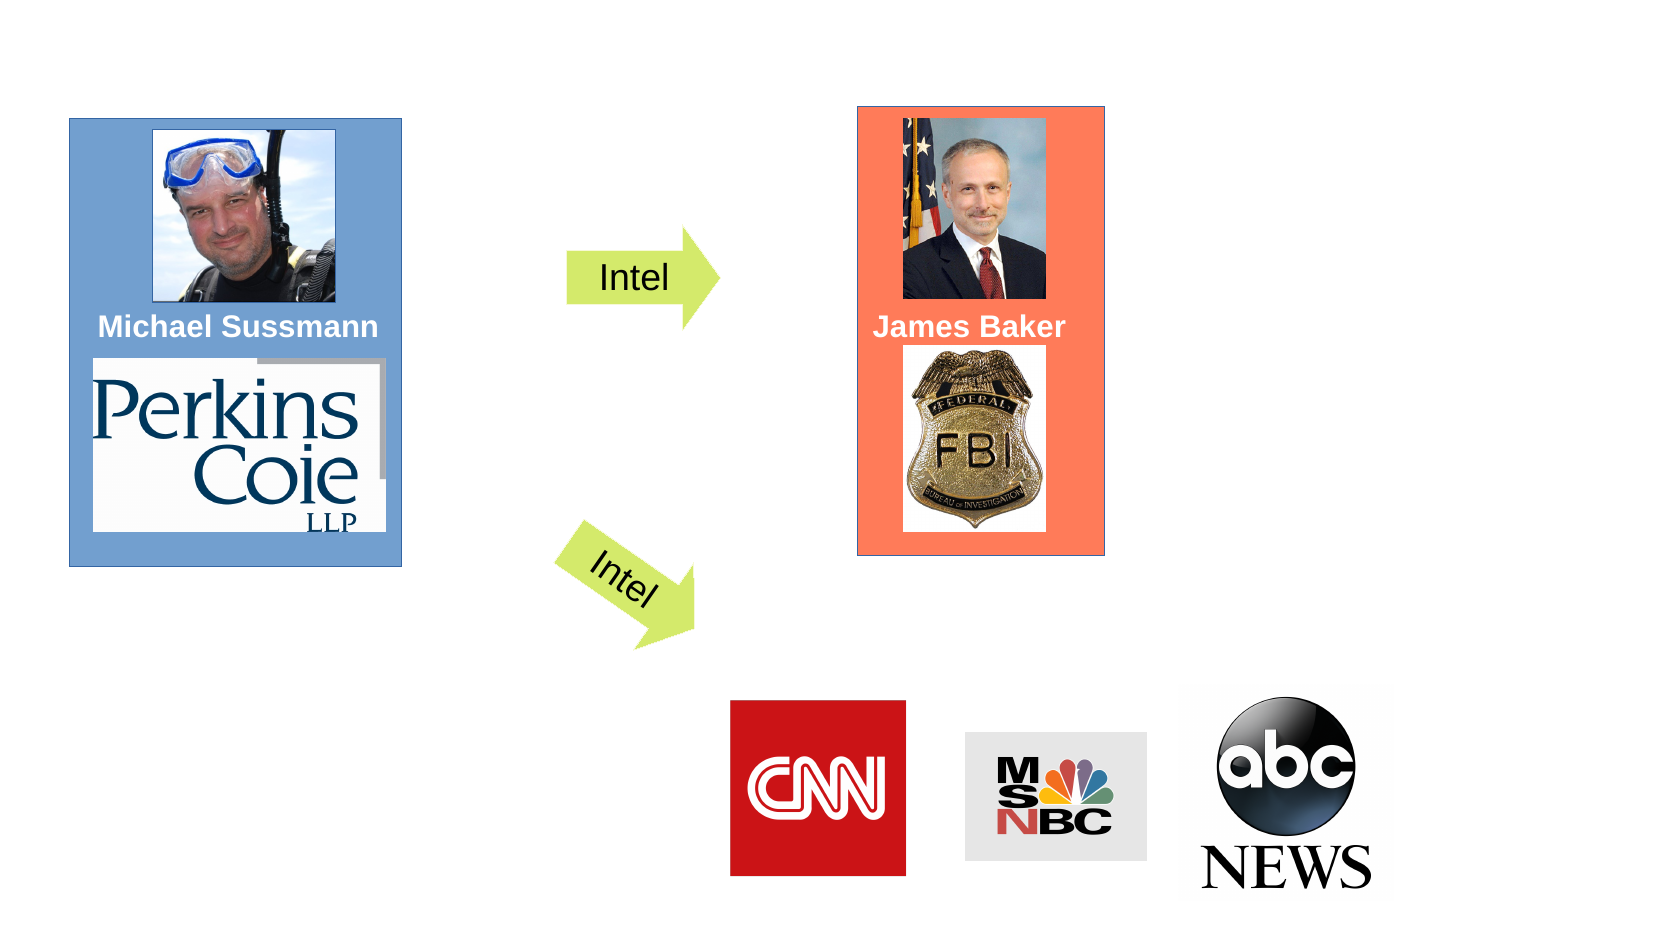

James Baker
Michael Sussmann
Intel
Hillary Clinton
Intel